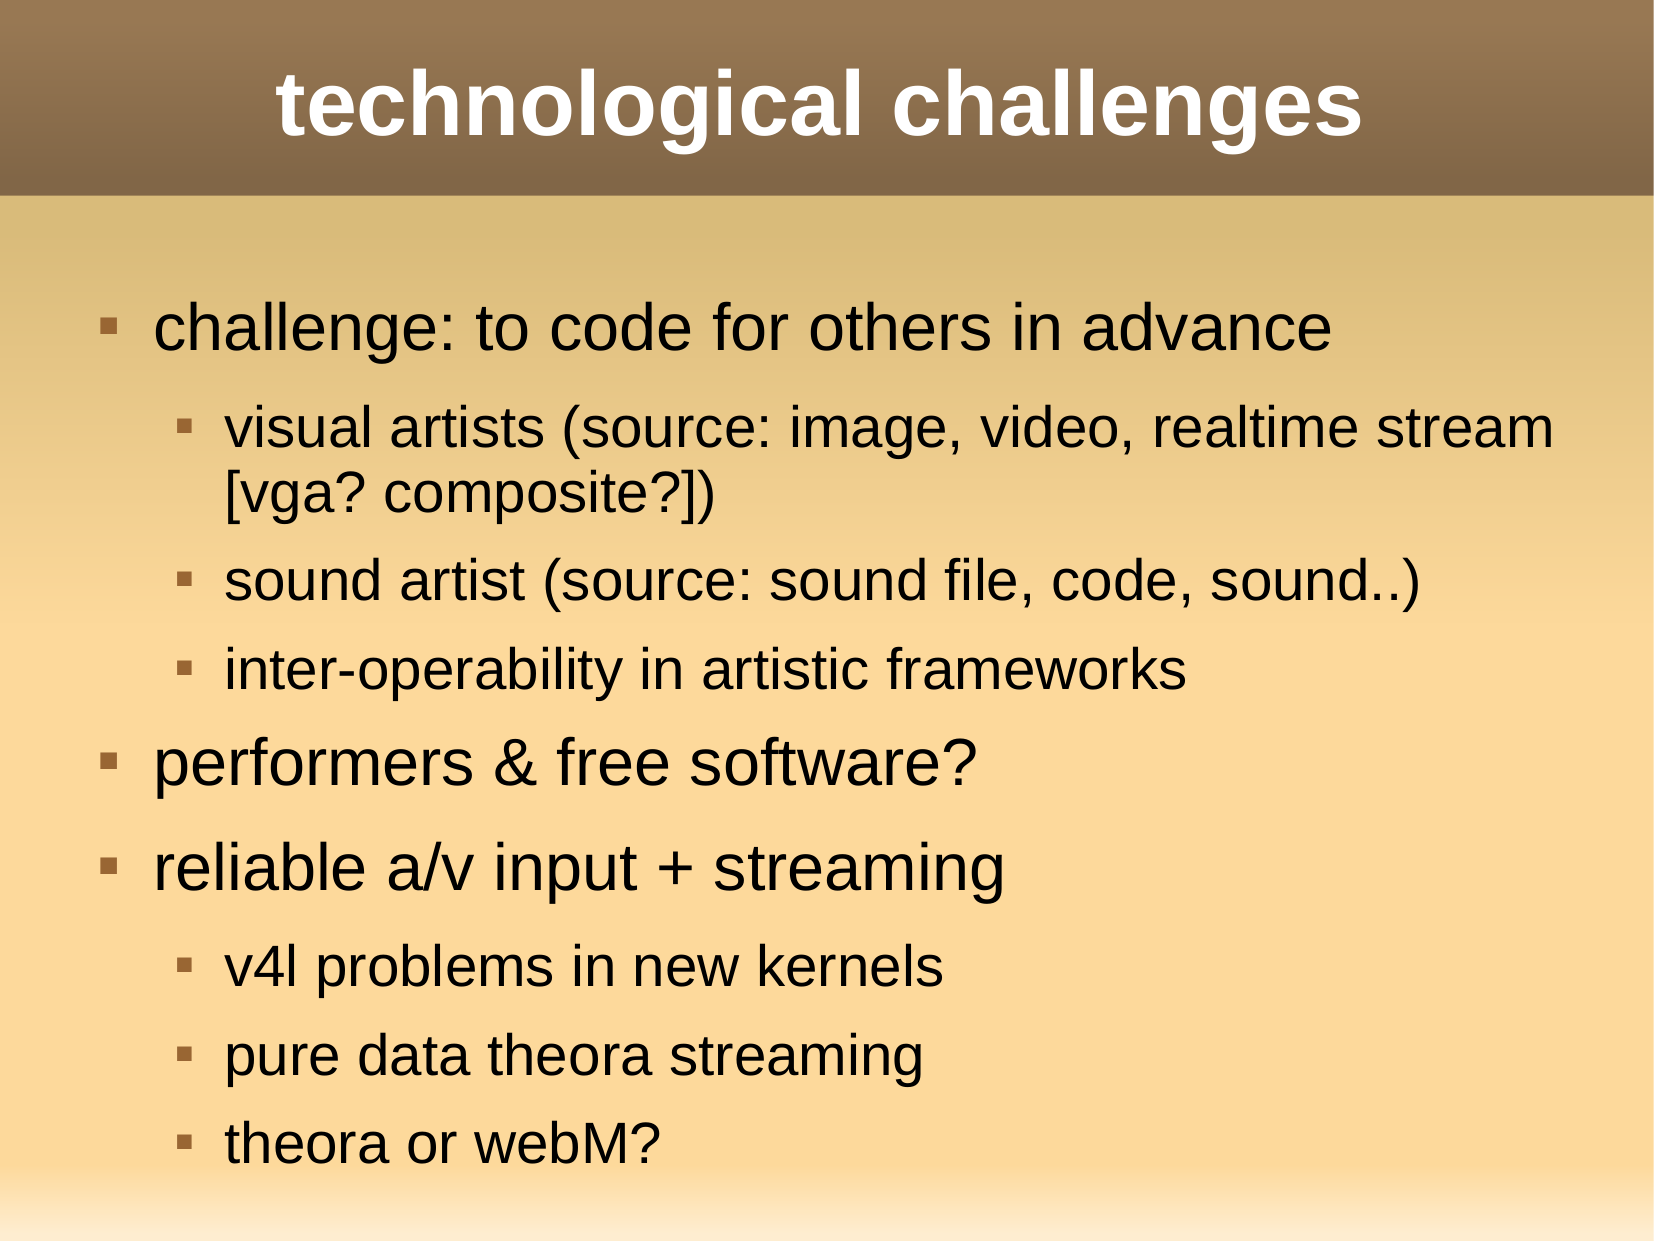

# technological challenges
challenge: to code for others in advance
visual artists (source: image, video, realtime stream [vga? composite?])
sound artist (source: sound file, code, sound..)
inter-operability in artistic frameworks
performers & free software?
reliable a/v input + streaming
v4l problems in new kernels
pure data theora streaming
theora or webM?